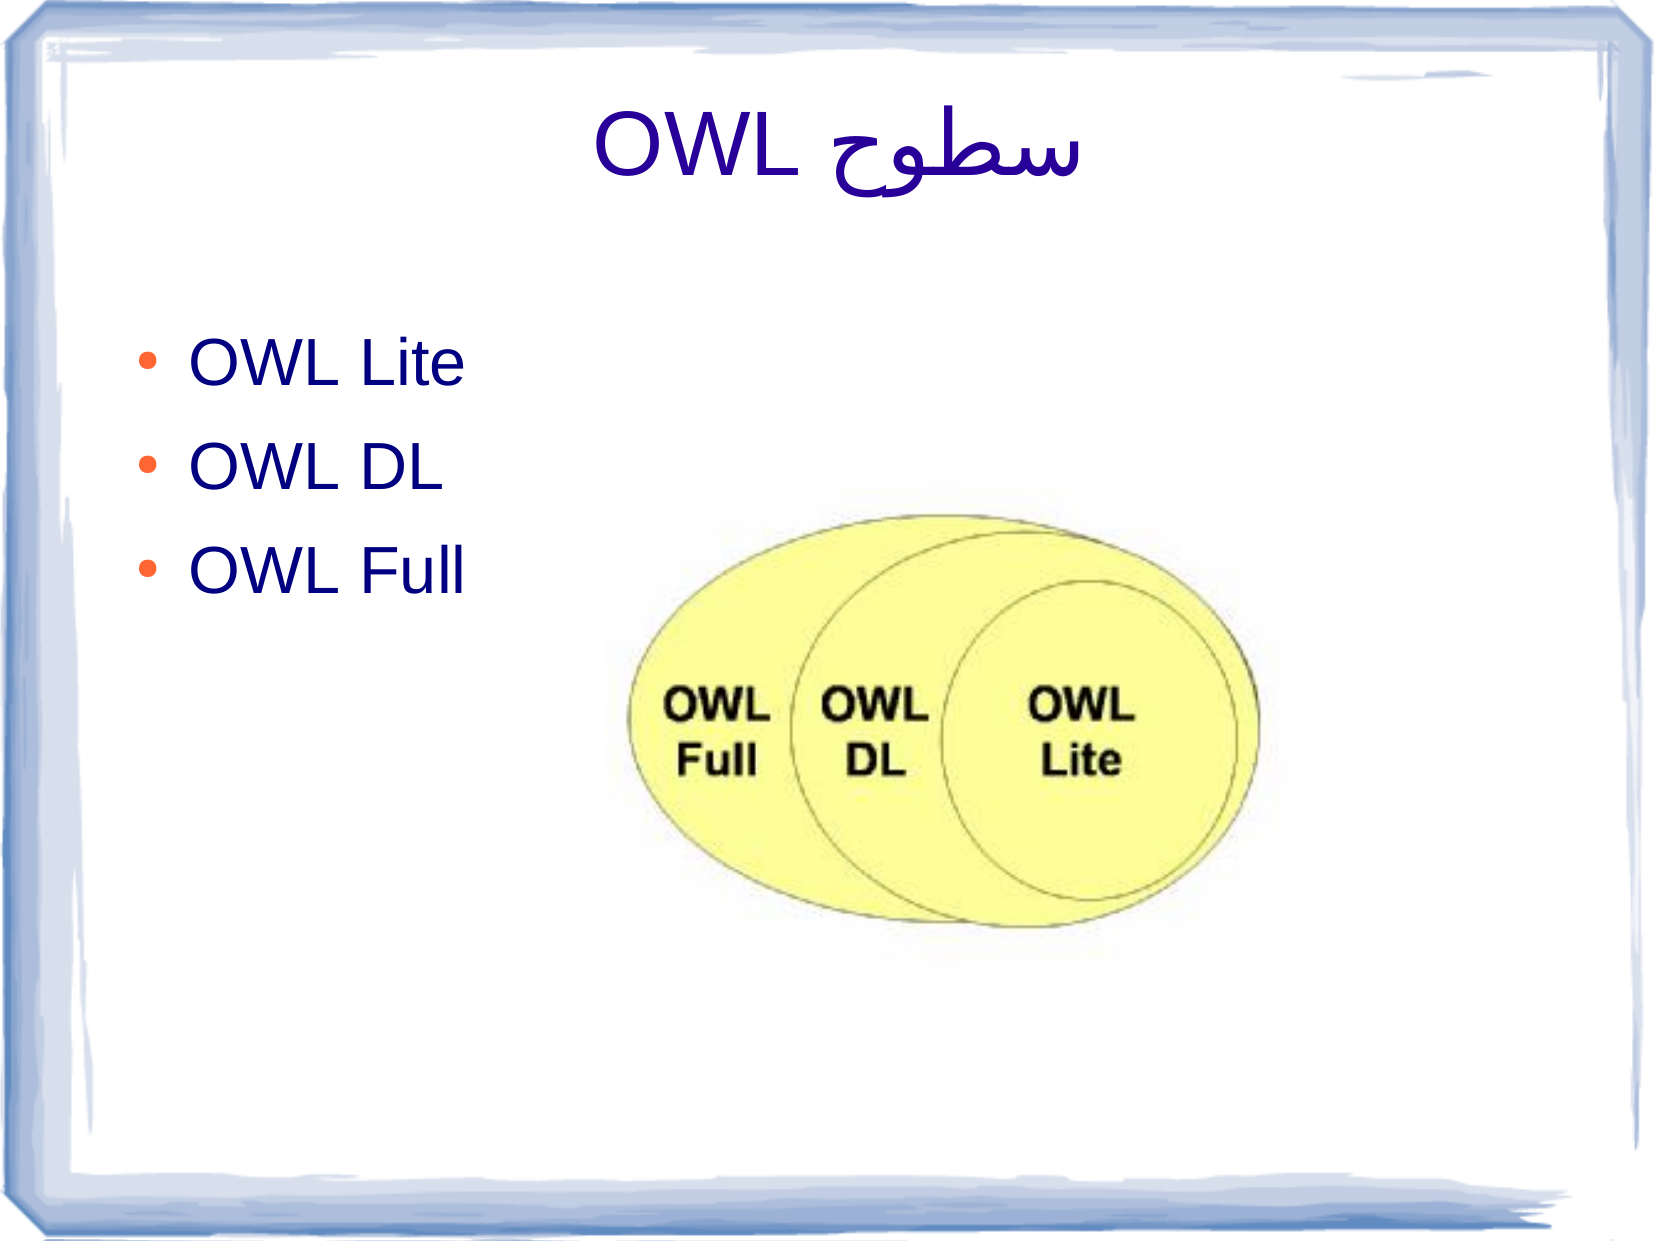

# OWL سطوح
OWL Lite
OWL DL
OWL Full